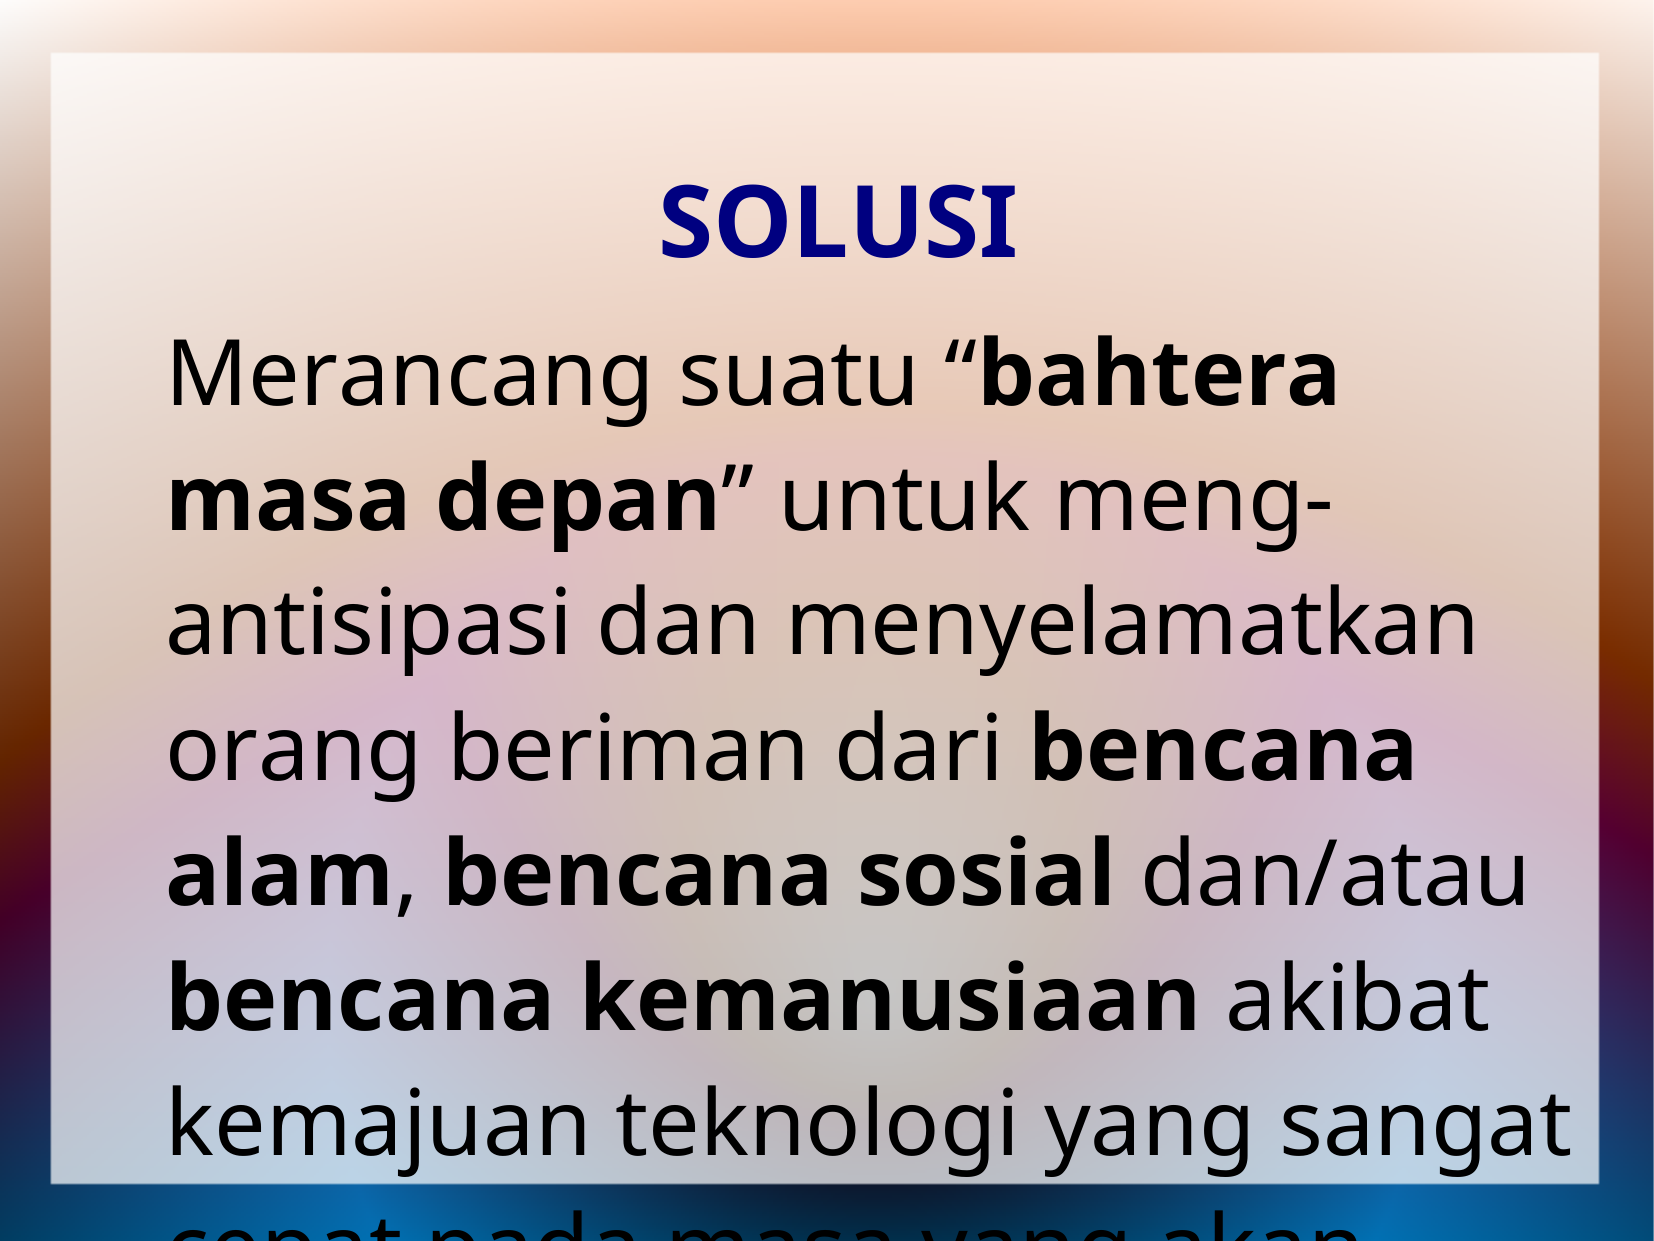

# SOLUSI
Merancang suatu “bahtera masa depan” untuk meng-antisipasi dan menyelamatkan orang beriman dari bencana alam, bencana sosial dan/atau bencana kemanusiaan akibat kemajuan teknologi yang sangat cepat pada masa yang akan datang